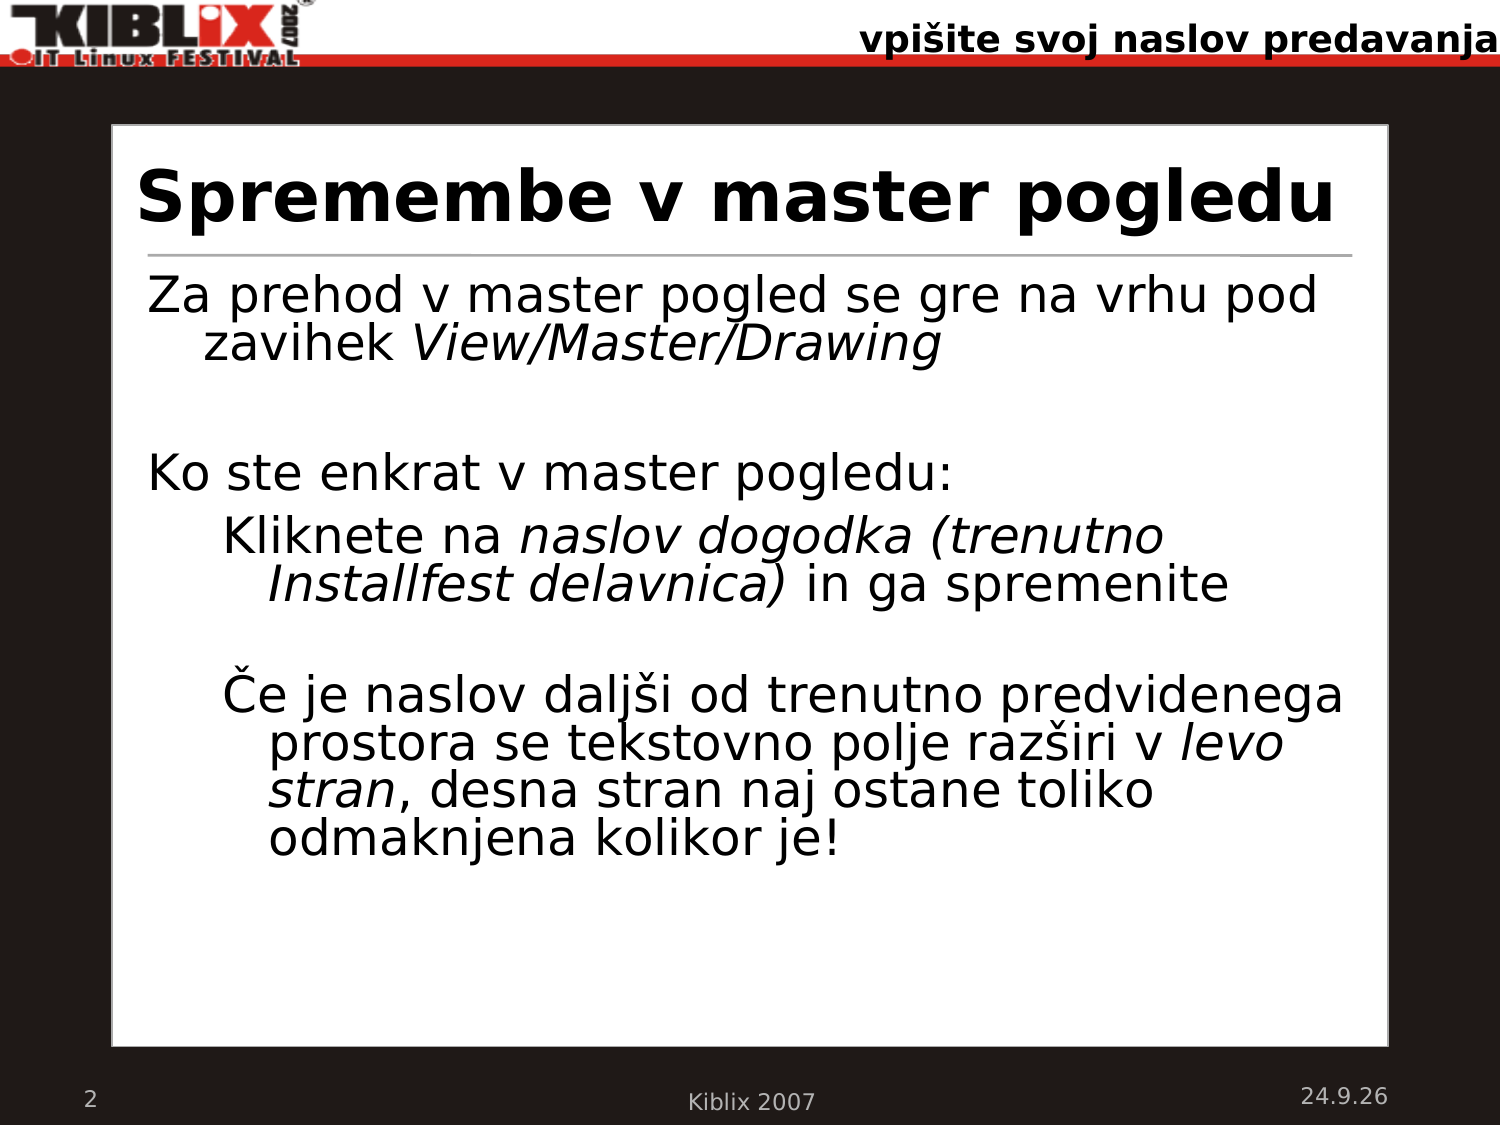

# Spremembe v master pogledu
Za prehod v master pogled se gre na vrhu pod zavihek View/Master/Drawing
Ko ste enkrat v master pogledu:
Kliknete na naslov dogodka (trenutno Installfest delavnica) in ga spremenite
Če je naslov daljši od trenutno predvidenega prostora se tekstovno polje razširi v levo stran, desna stran naj ostane toliko odmaknjena kolikor je!